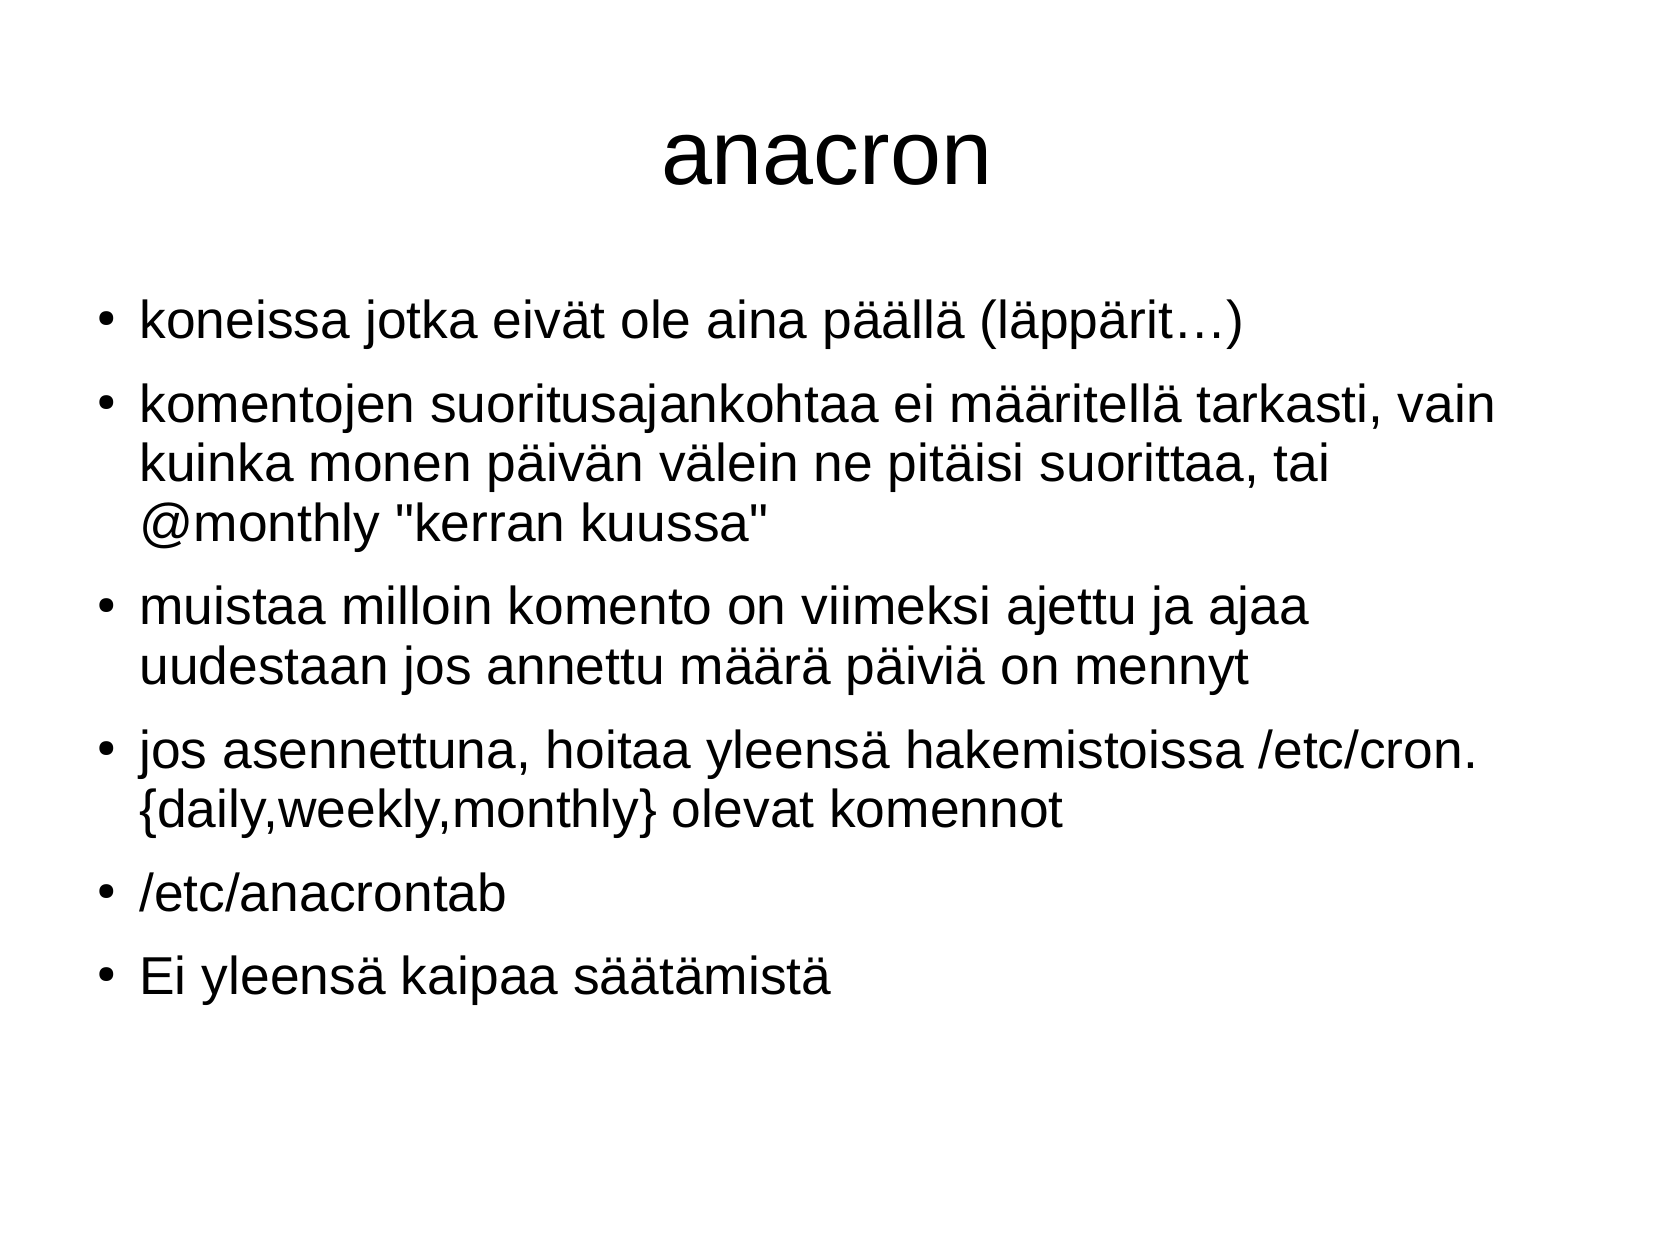

# anacron
koneissa jotka eivät ole aina päällä (läppärit…)
komentojen suoritusajankohtaa ei määritellä tarkasti, vain kuinka monen päivän välein ne pitäisi suorittaa, tai @monthly "kerran kuussa"
muistaa milloin komento on viimeksi ajettu ja ajaa uudestaan jos annettu määrä päiviä on mennyt
jos asennettuna, hoitaa yleensä hakemistoissa /etc/cron.{daily,weekly,monthly} olevat komennot
/etc/anacrontab
Ei yleensä kaipaa säätämistä